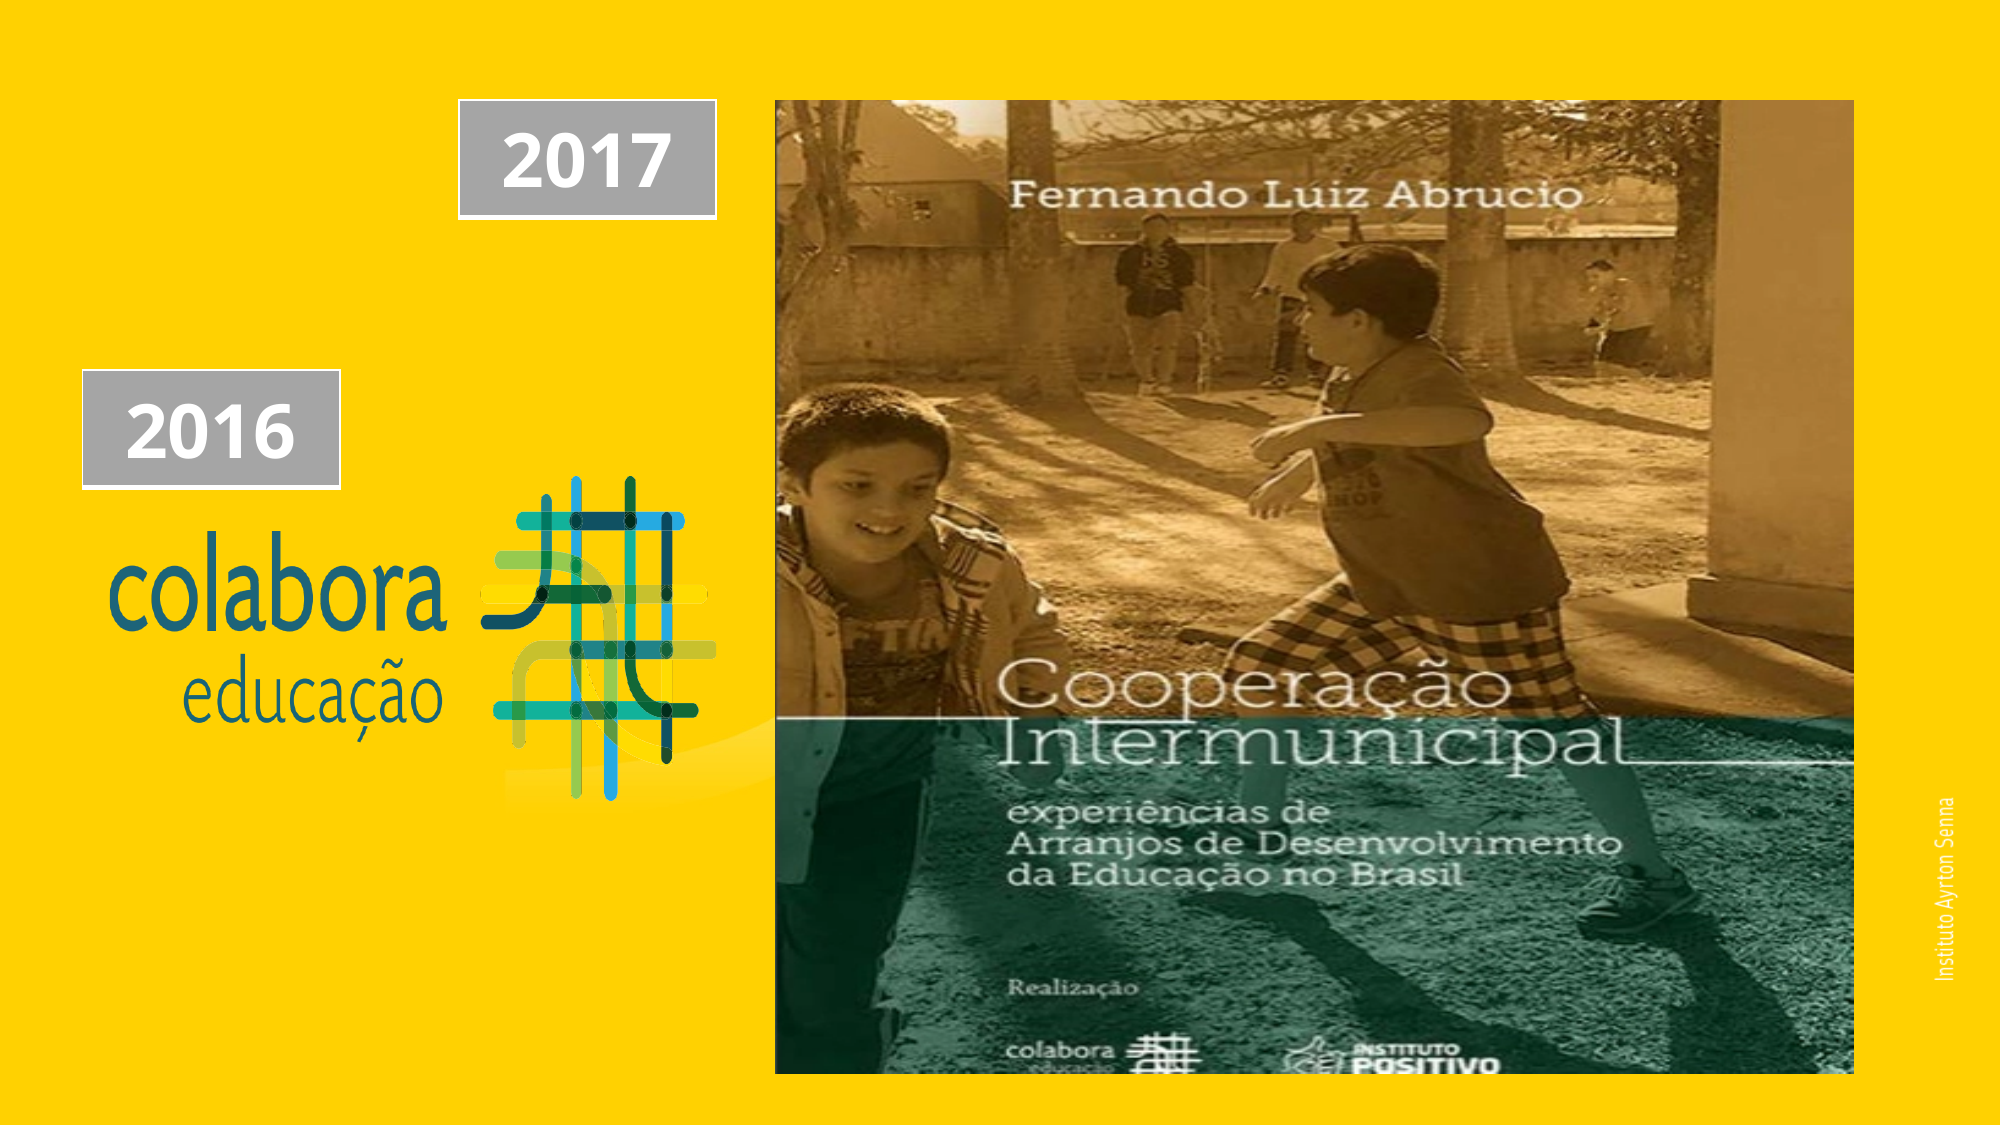

| 2017 |
| --- |
| 2016 |
| --- |